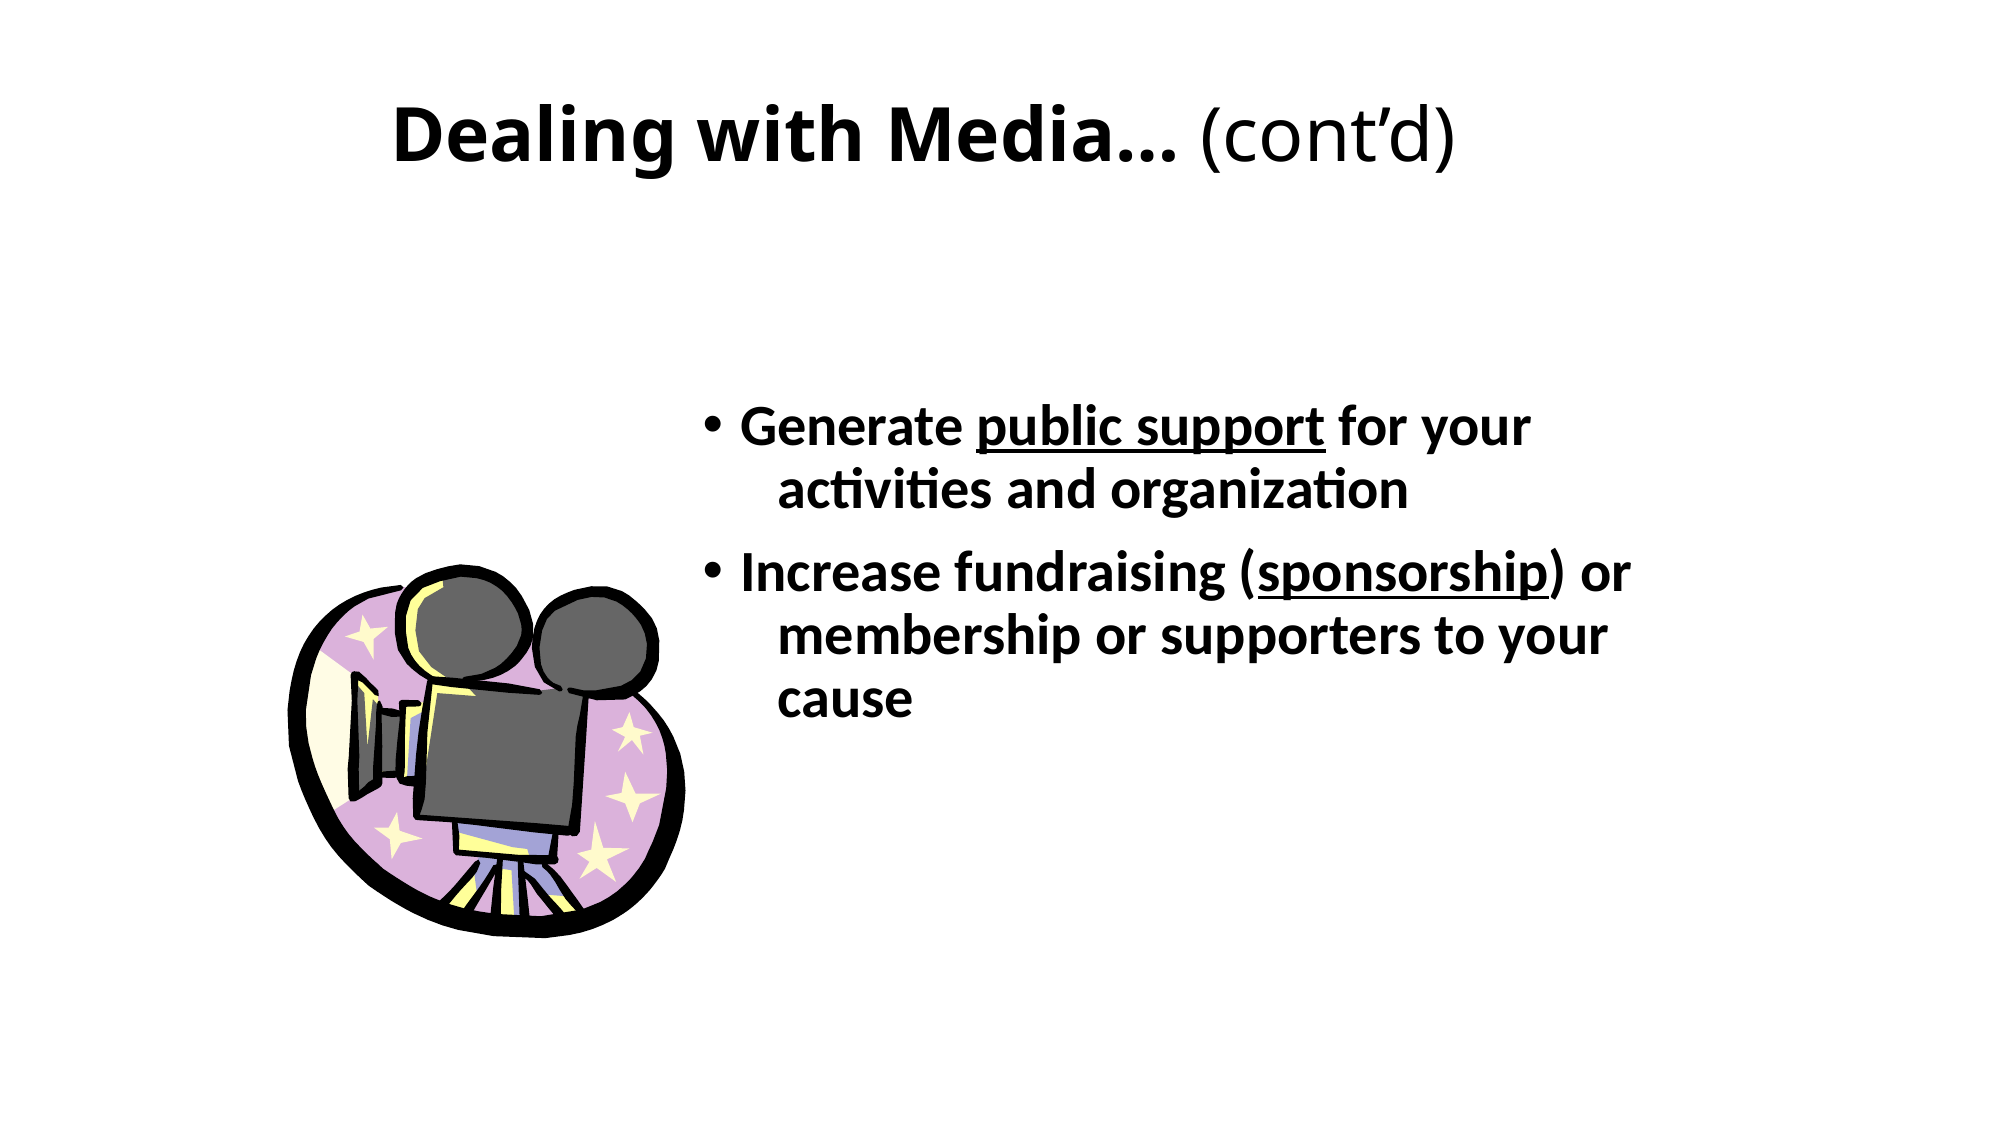

# Dealing with Media… (cont’d)
Generate public support for your activities and organization
Increase fundraising (sponsorship) or membership or supporters to your cause